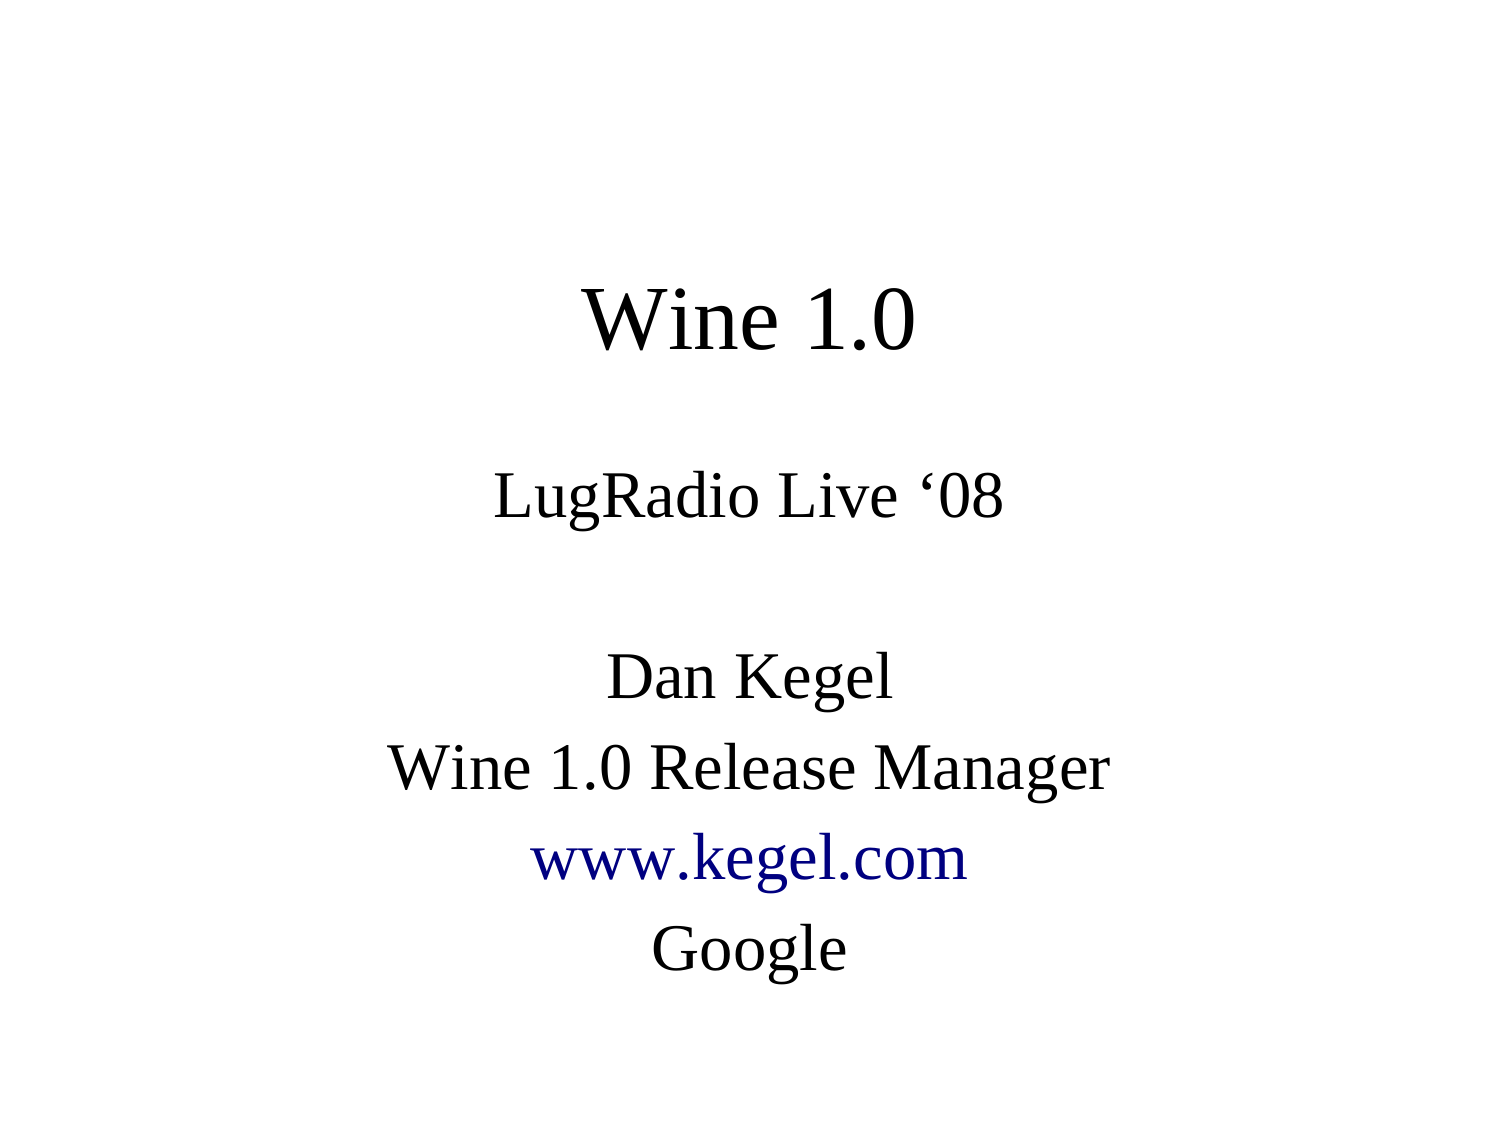

# Wine 1.0
LugRadio Live ‘08
Dan Kegel
Wine 1.0 Release Manager
www.kegel.com
Google